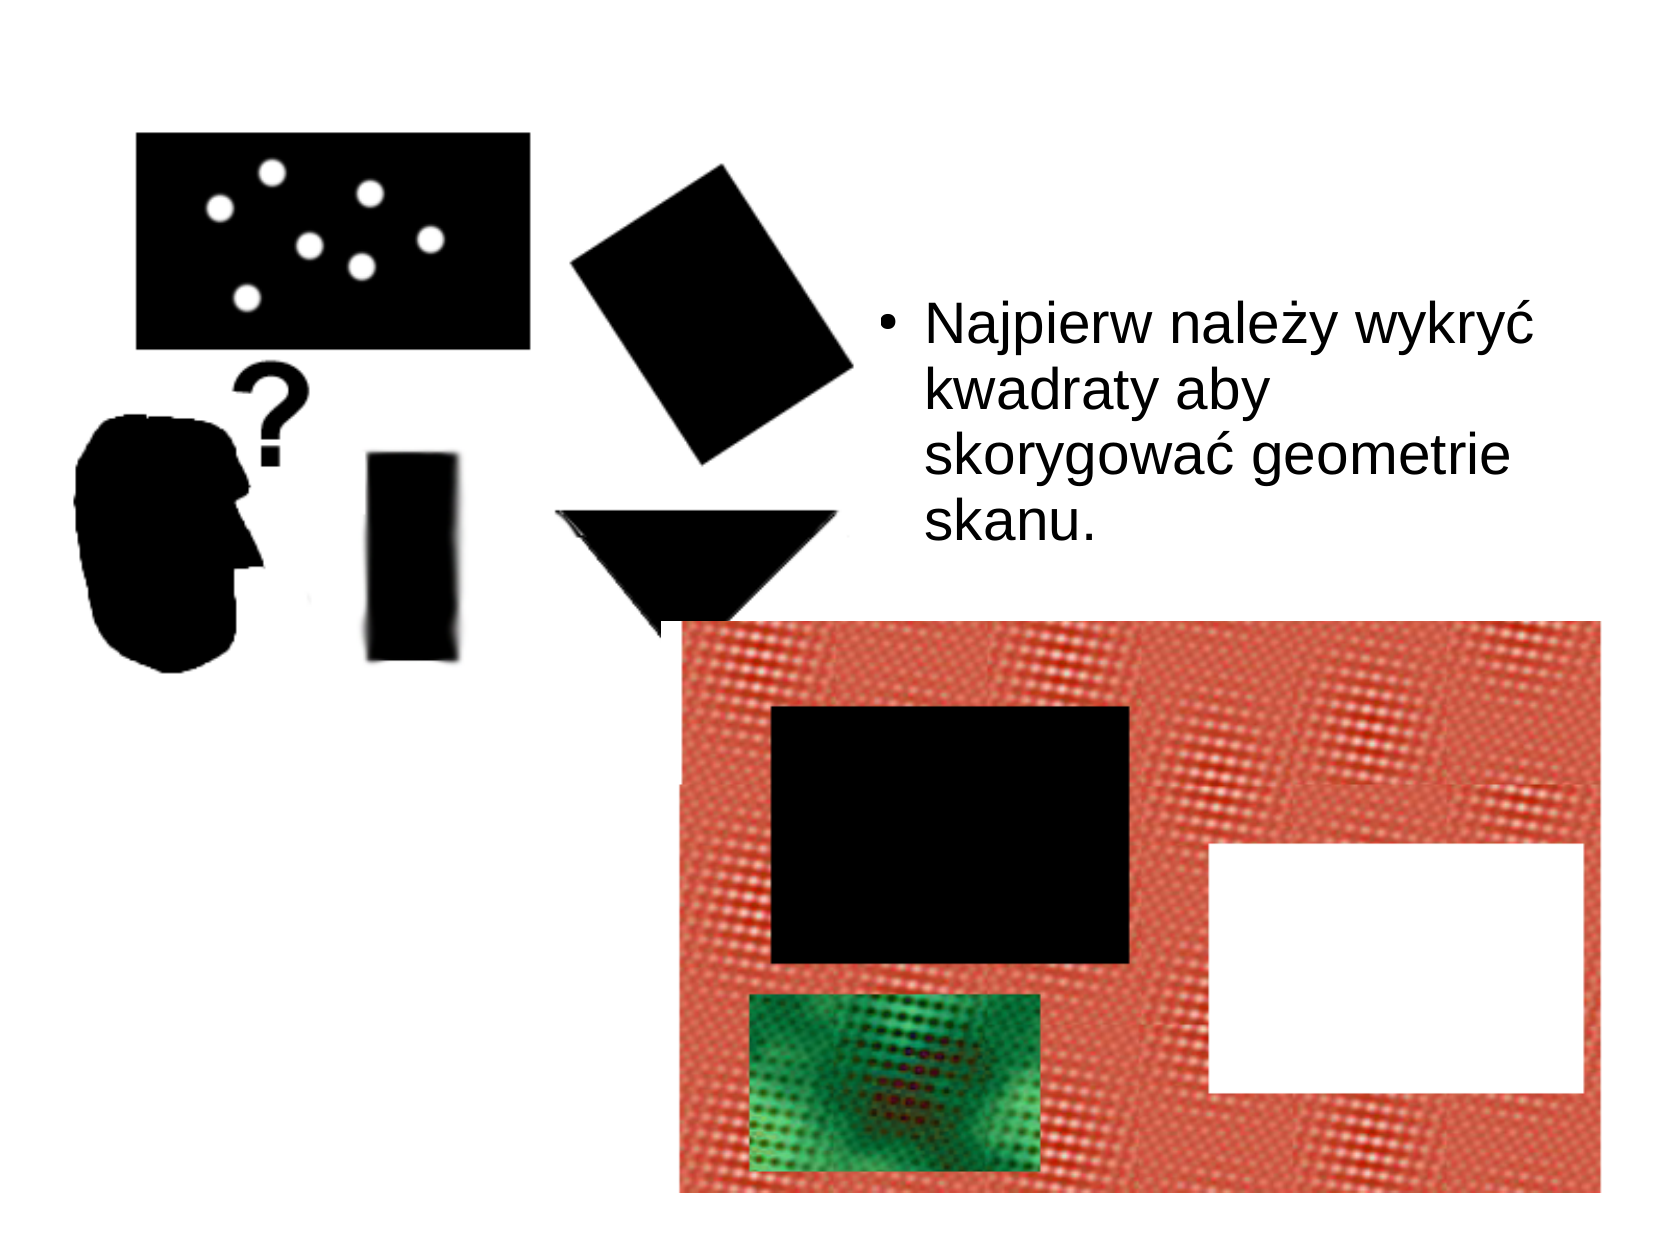

#
Najpierw należy wykryć kwadraty aby skorygować geometrie skanu.